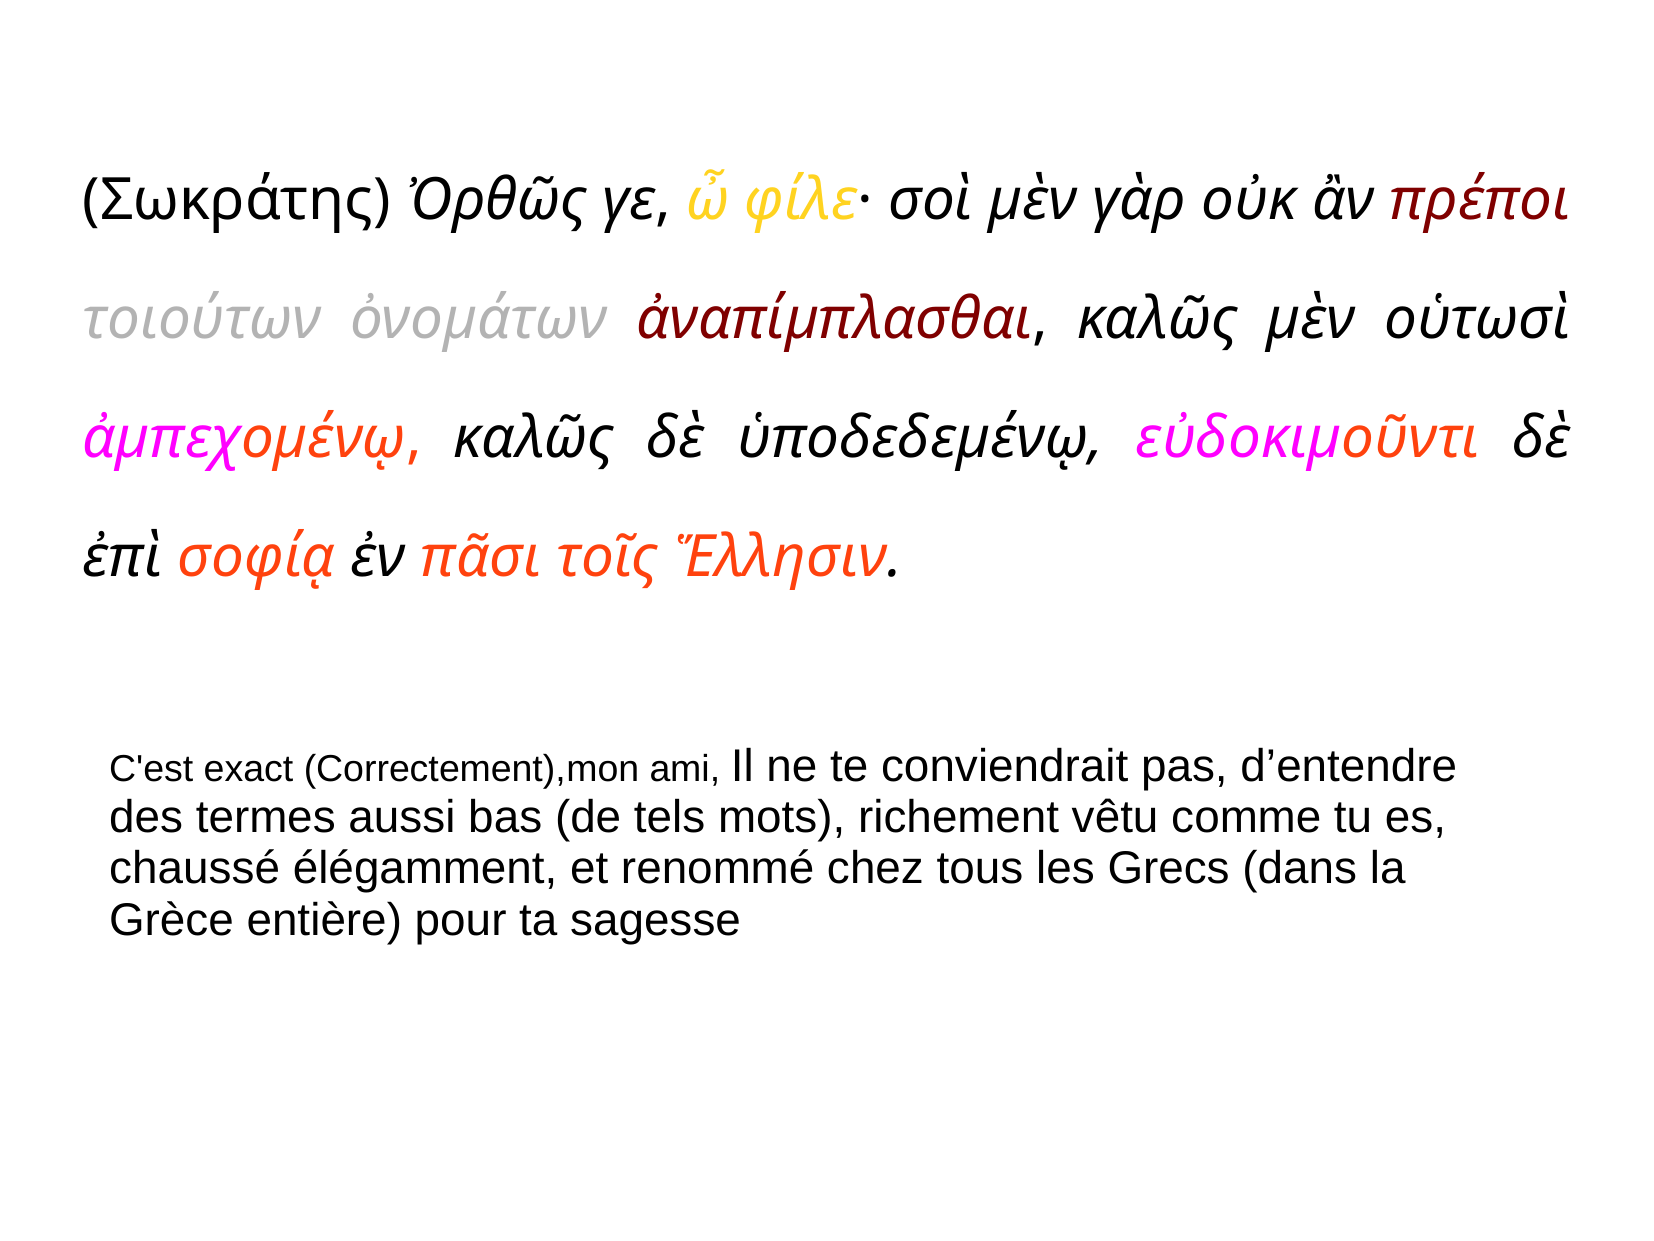

# (Σωκράτης) Ὀρθῶς γε, ὦ φίλε· σοὶ μὲν γὰρ οὐκ ἂν πρέποι τοιούτων ὀνομάτων ἀναπίμπλασθαι, καλῶς μὲν οὑτωσὶ ἀμπεχομένῳ, καλῶς δὲ ὑποδεδεμένῳ, εὐδοκιμοῦντι δὲ ἐπὶ σοφίᾳ ἐν πᾶσι τοῖς Ἕλλησιν.
C'est exact (Correctement),mon ami, Il ne te conviendrait pas, d’entendre des termes aussi bas (de tels mots), richement vêtu comme tu es, chaussé élégamment, et renommé chez tous les Grecs (dans la Grèce entière) pour ta sagesse